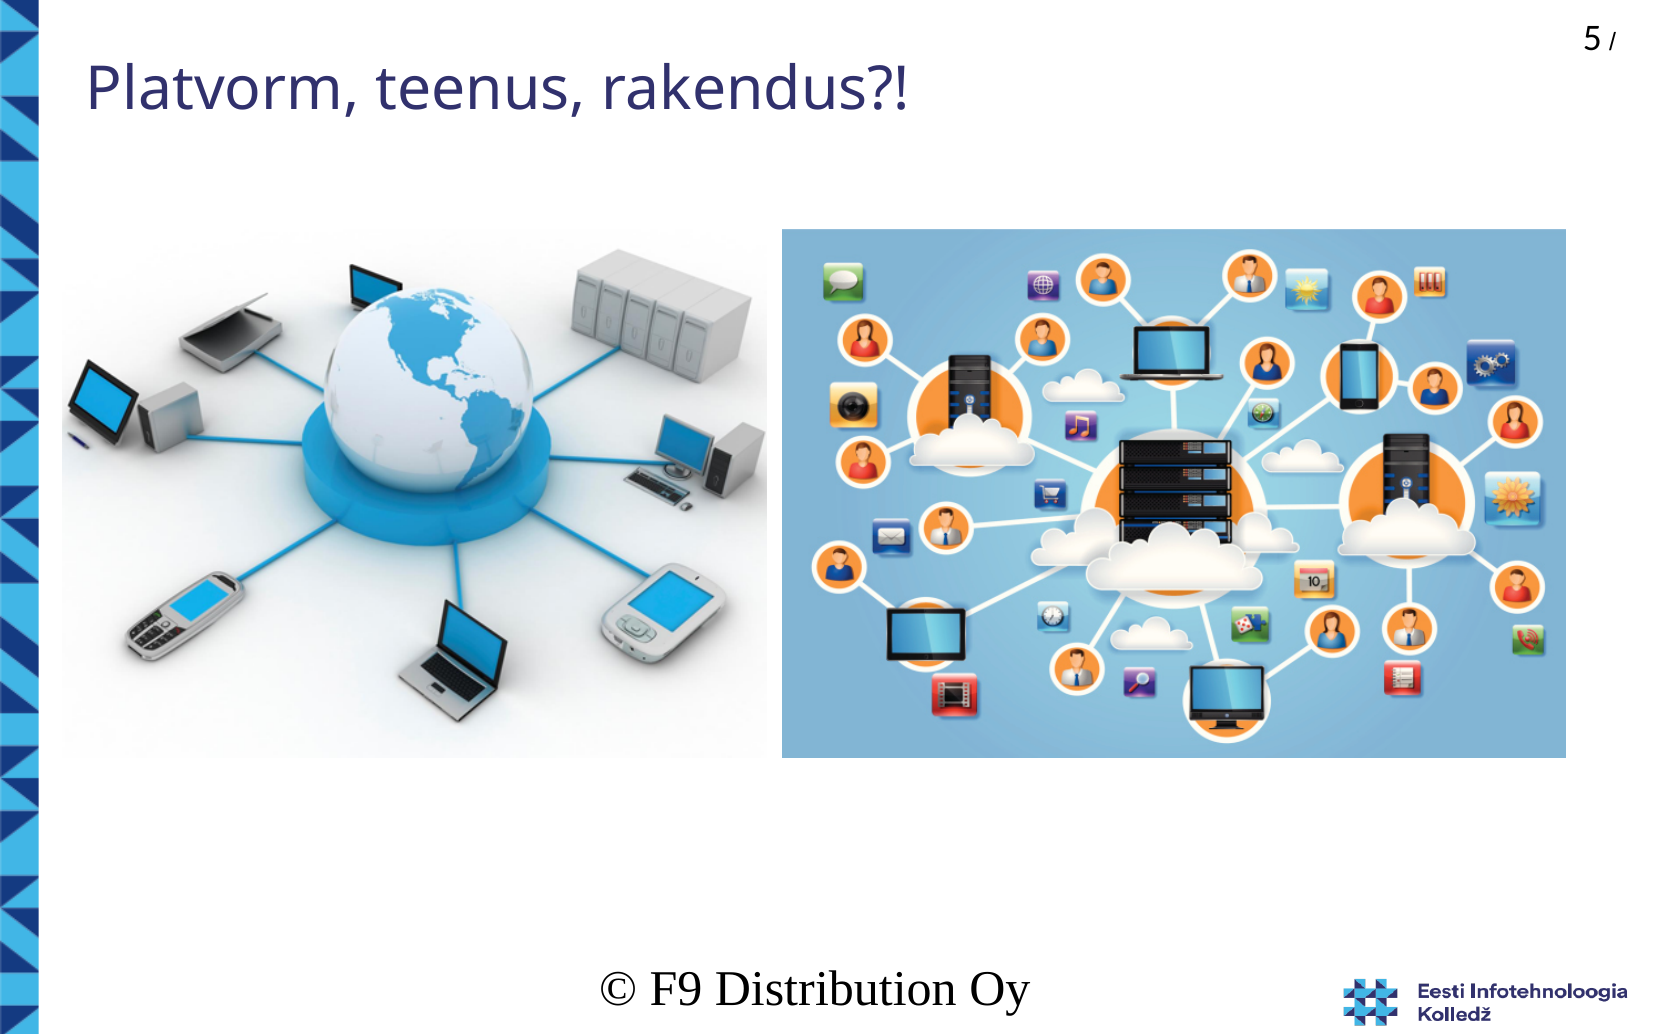

# Platvorm, teenus, rakendus?!
© F9 Distribution Oy